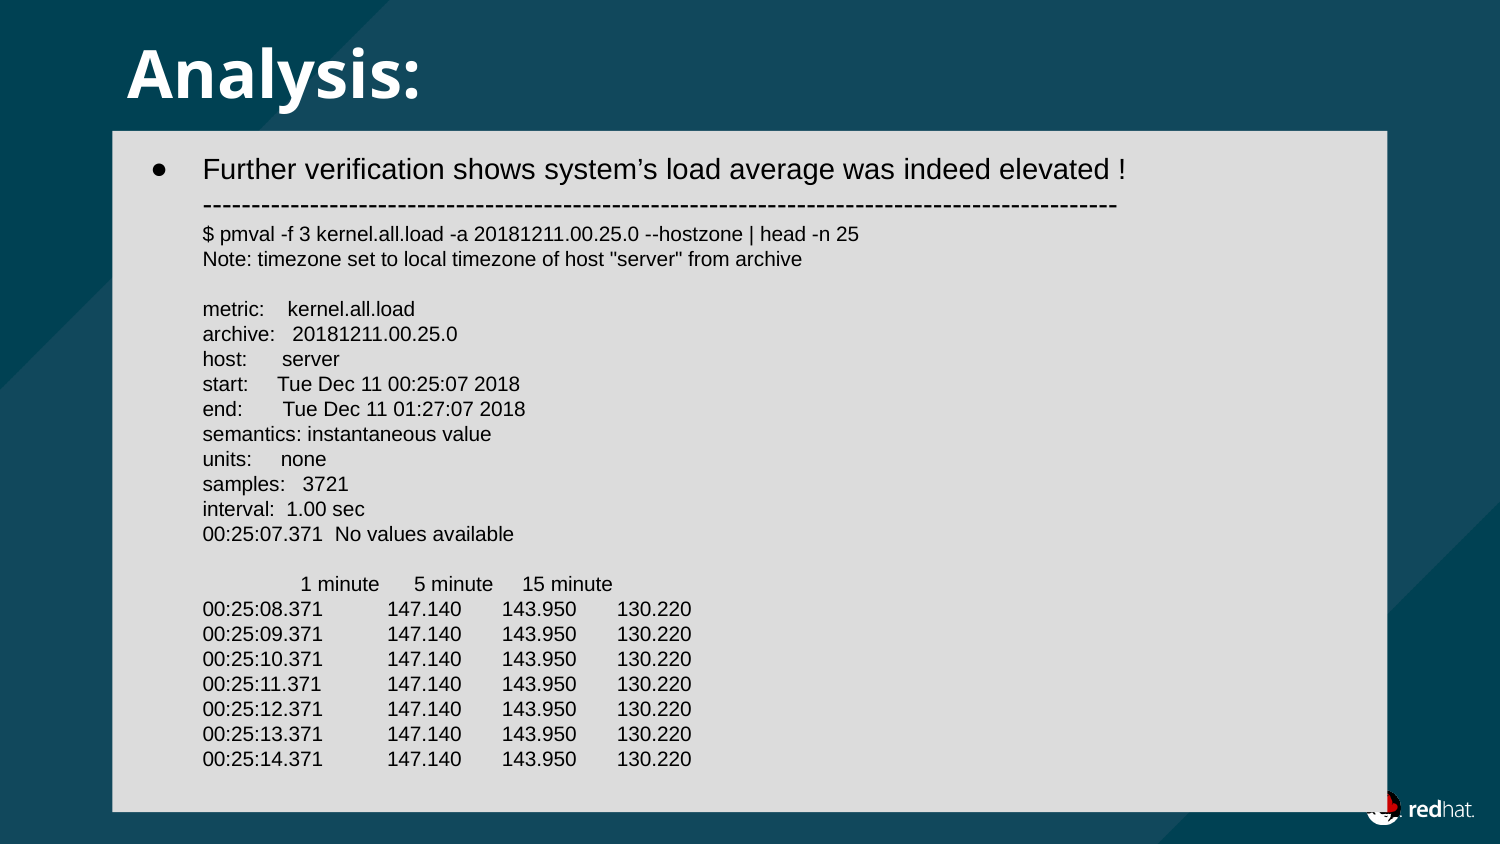

# Analysis:
Further verification shows system’s load average was indeed elevated !
----------------------------------------------------------------------------------------------
$ pmval -f 3 kernel.all.load -a 20181211.00.25.0 --hostzone | head -n 25
Note: timezone set to local timezone of host "server" from archive
metric: kernel.all.load
archive: 20181211.00.25.0
host: server
start: Tue Dec 11 00:25:07 2018
end: Tue Dec 11 01:27:07 2018
semantics: instantaneous value
units: none
samples: 3721
interval: 1.00 sec
00:25:07.371 No values available
 		 1 minute 5 minute 15 minute
00:25:08.371	 147.140 143.950 130.220
00:25:09.371	 147.140 143.950 130.220
00:25:10.371	 147.140 143.950 130.220
00:25:11.371	 147.140 143.950 130.220
00:25:12.371	 147.140 143.950 130.220
00:25:13.371	 147.140 143.950 130.220
00:25:14.371	 147.140 143.950 130.220